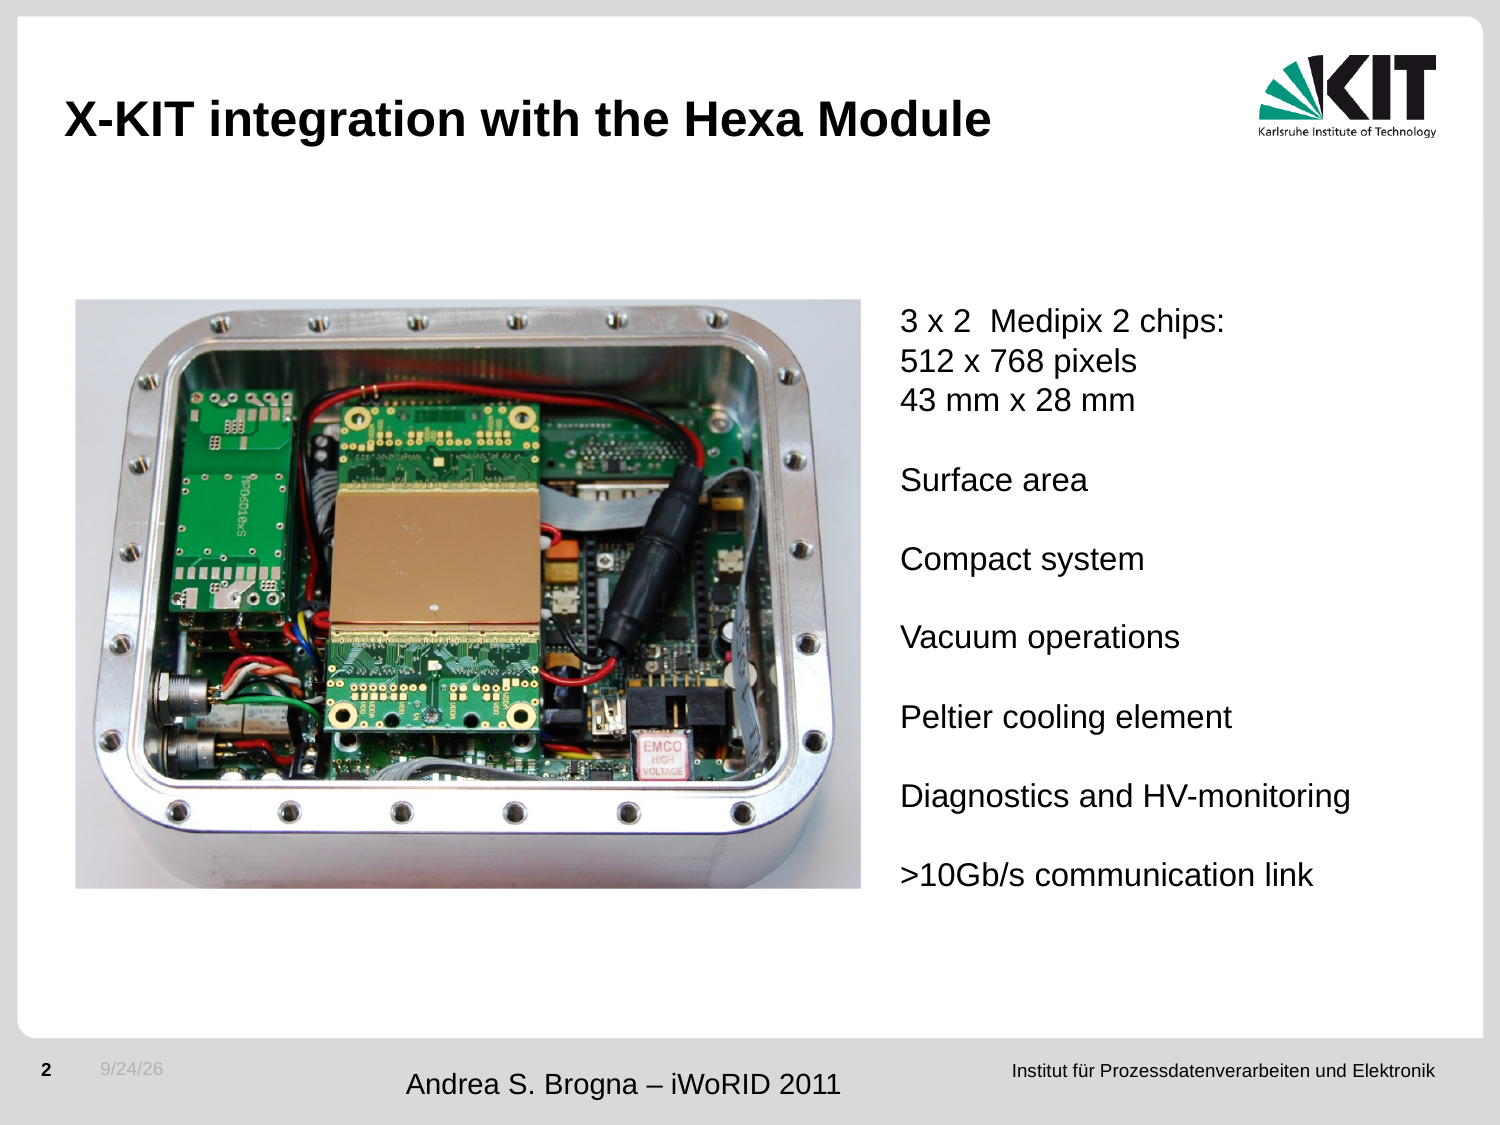

# X-KIT integration with the Hexa Module
3 x 2 Medipix 2 chips:
512 x 768 pixels
43 mm x 28 mm
Surface area
Compact system
Vacuum operations
Peltier cooling element
Diagnostics and HV-monitoring
>10Gb/s communication link
Andrea S. Brogna – iWoRID 2011